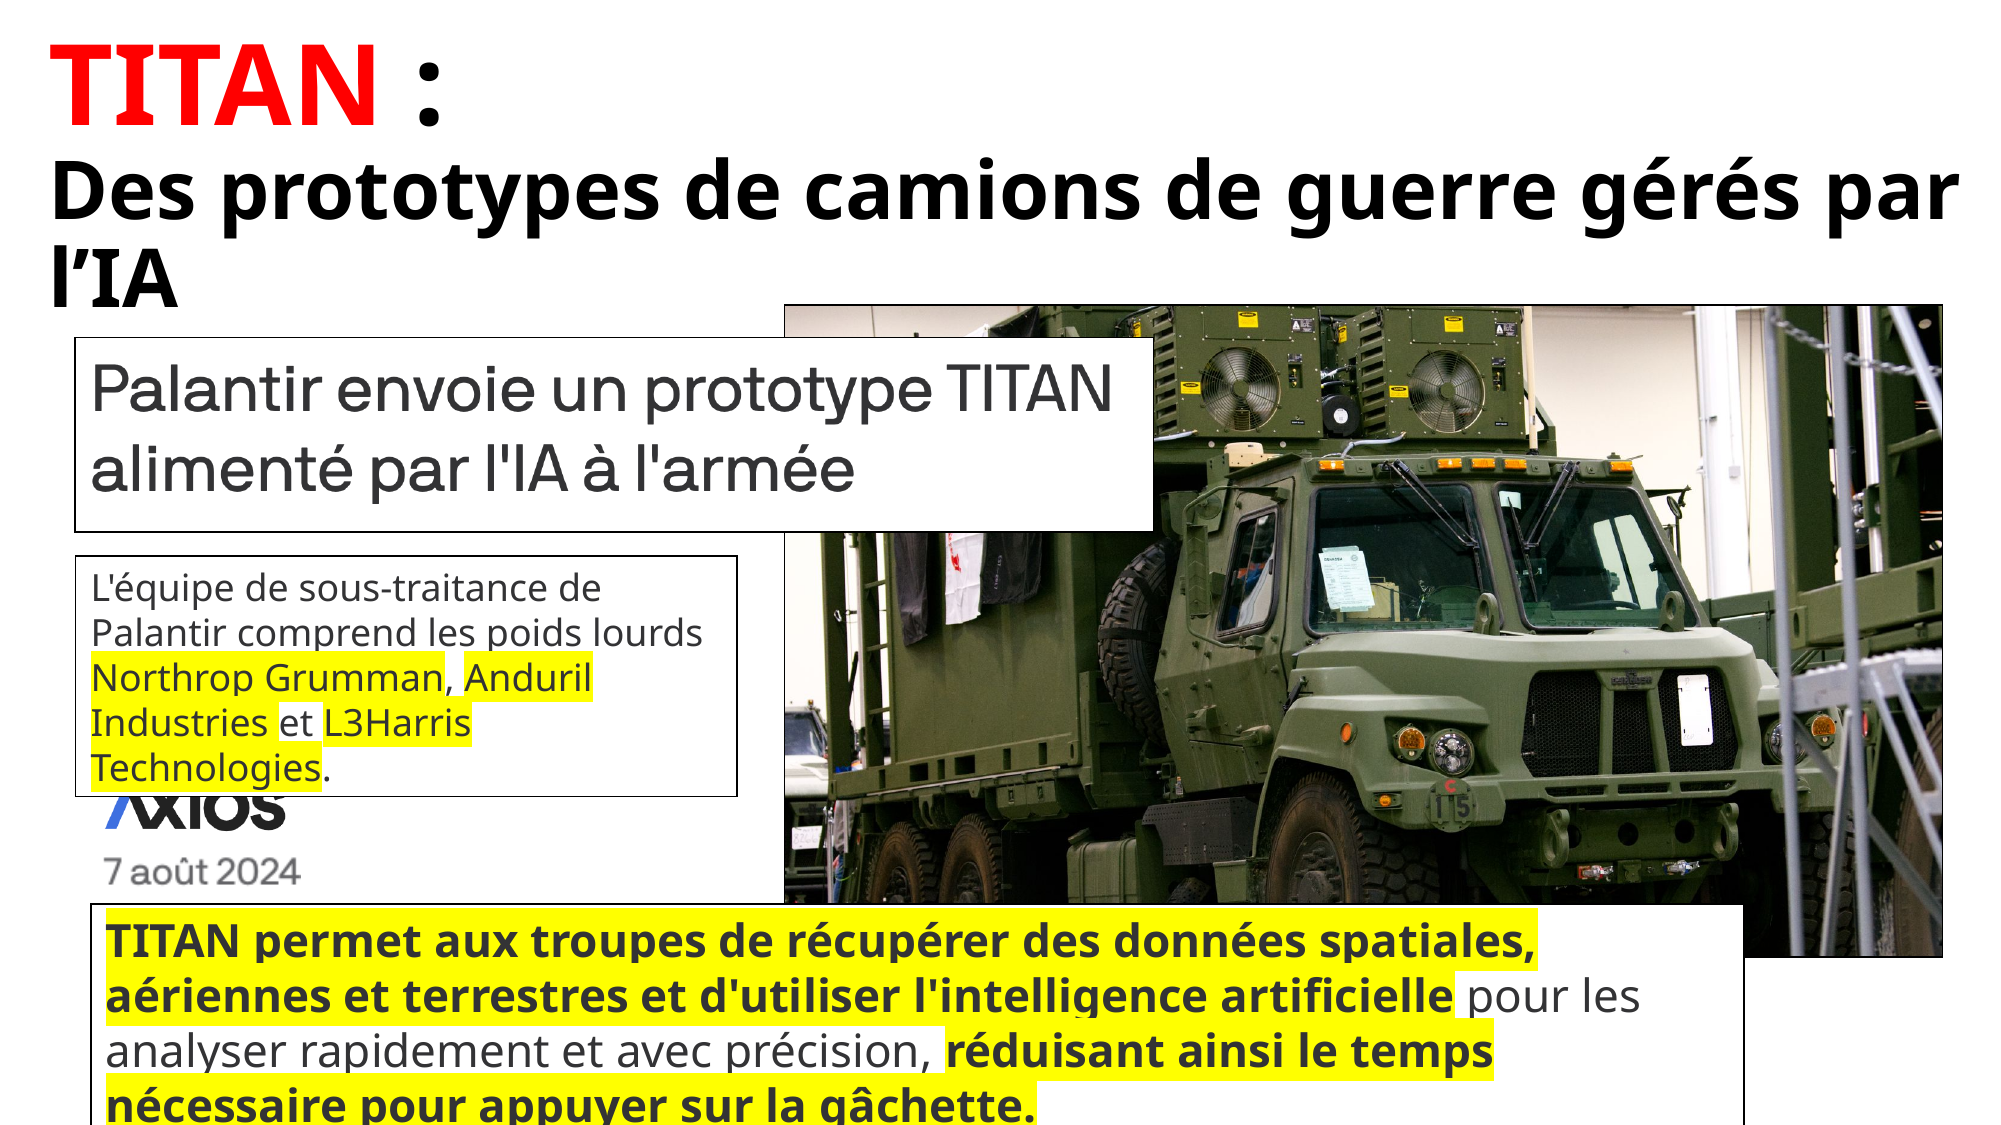

TITAN :
Des prototypes de camions de guerre gérés par l’IA
L'équipe de sous-traitance de Palantir comprend les poids lourds Northrop Grumman, Anduril Industries et L3Harris Technologies.
TITAN permet aux troupes de récupérer des données spatiales, aériennes et terrestres et d'utiliser l'intelligence artificielle pour les analyser rapidement et avec précision, réduisant ainsi le temps nécessaire pour appuyer sur la gâchette.